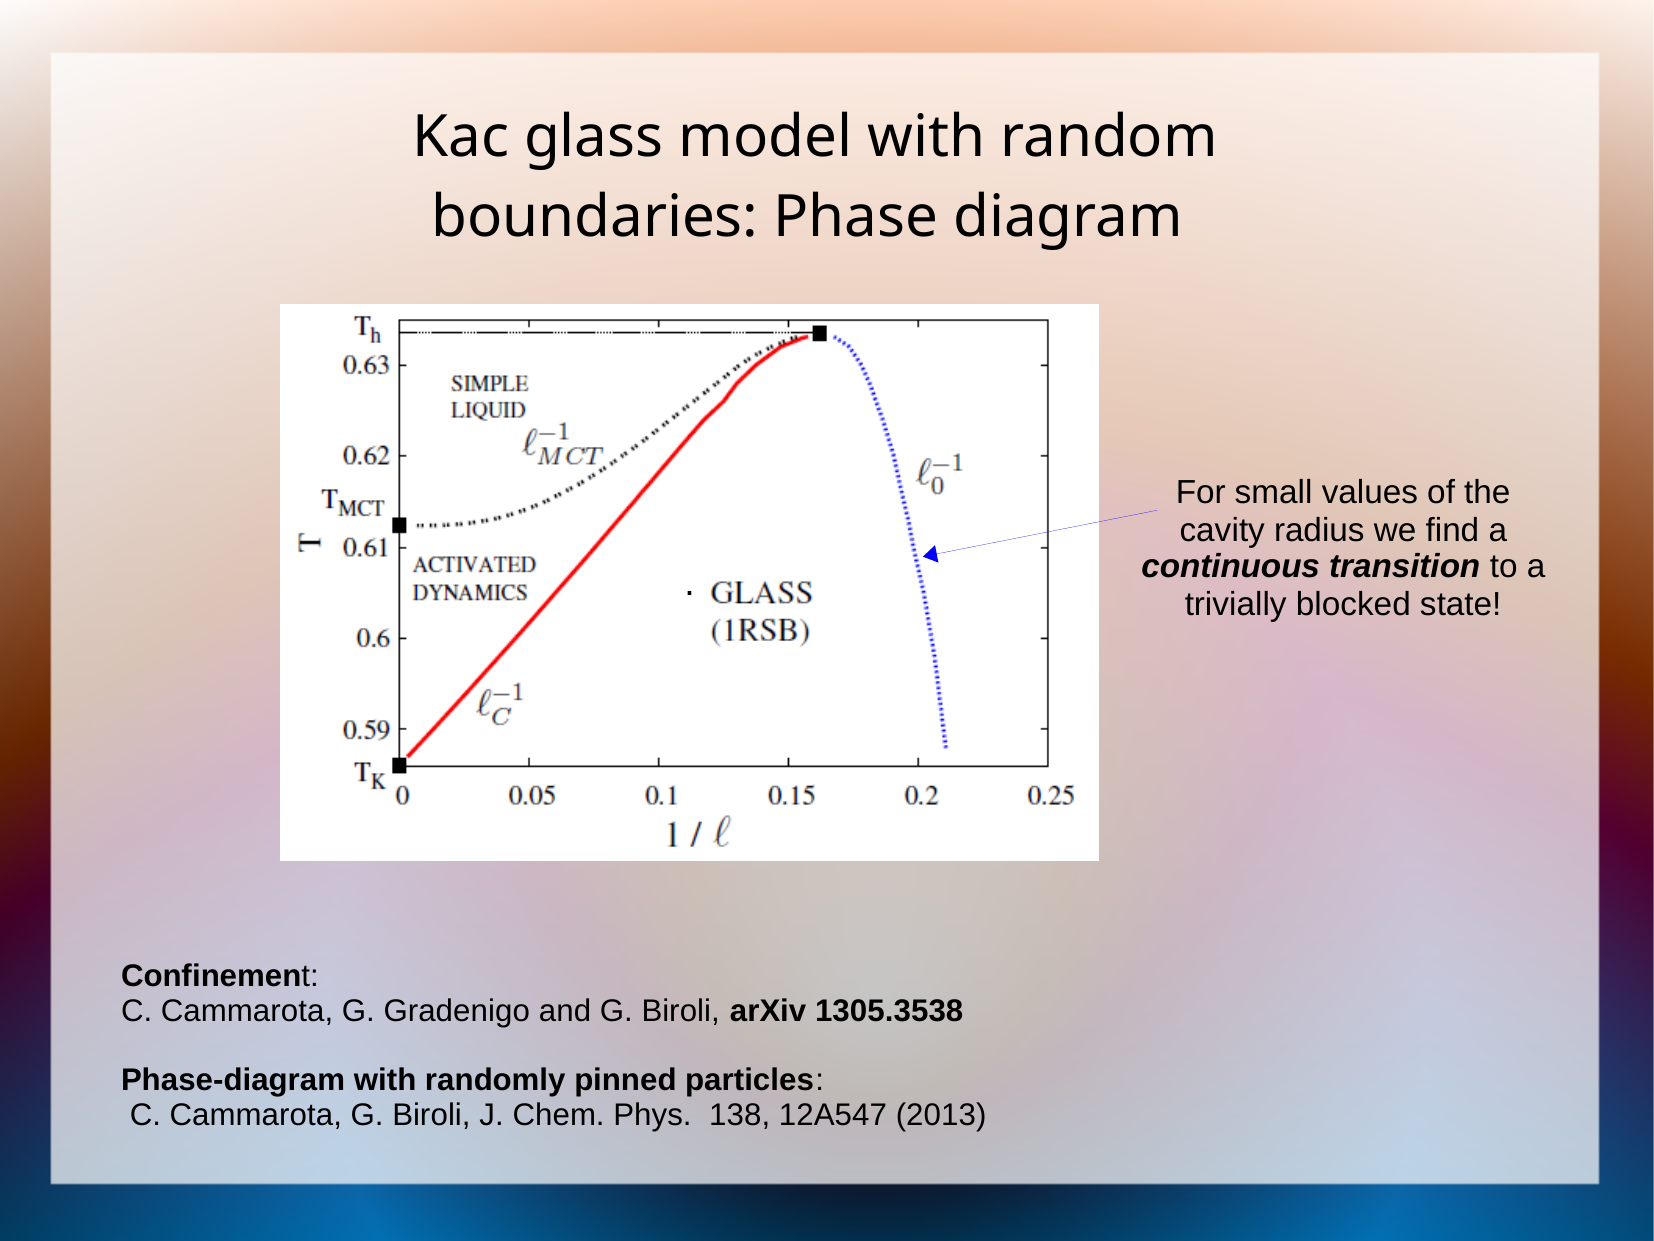

Kac glass model with random boundaries: Phase diagram
.
For small values of the cavity radius we find a continuous transition to a trivially blocked state!
Confinement:
C. Cammarota, G. Gradenigo and G. Biroli, arXiv 1305.3538
Phase-diagram with randomly pinned particles:
 C. Cammarota, G. Biroli, J. Chem. Phys. 138, 12A547 (2013)